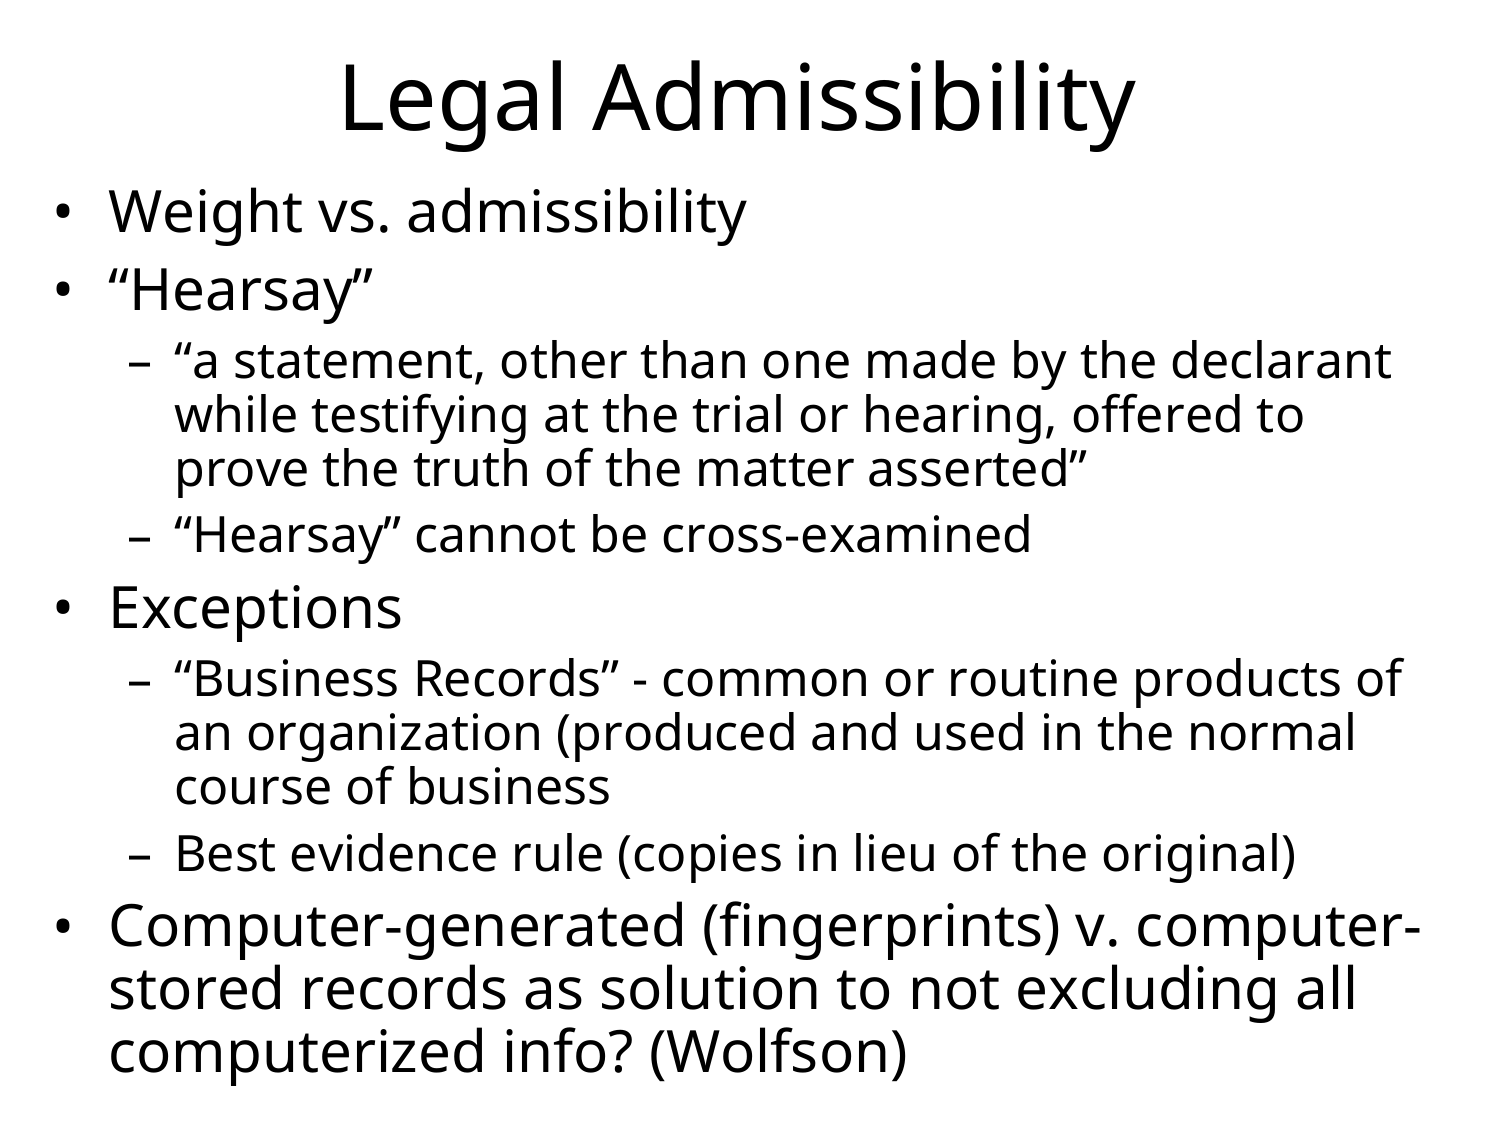

# Legal Admissibility
Weight vs. admissibility
“Hearsay”
“a statement, other than one made by the declarant while testifying at the trial or hearing, offered to prove the truth of the matter asserted”
“Hearsay” cannot be cross-examined
Exceptions
“Business Records” - common or routine products of an organization (produced and used in the normal course of business
Best evidence rule (copies in lieu of the original)
Computer-generated (fingerprints) v. computer-stored records as solution to not excluding all computerized info? (Wolfson)